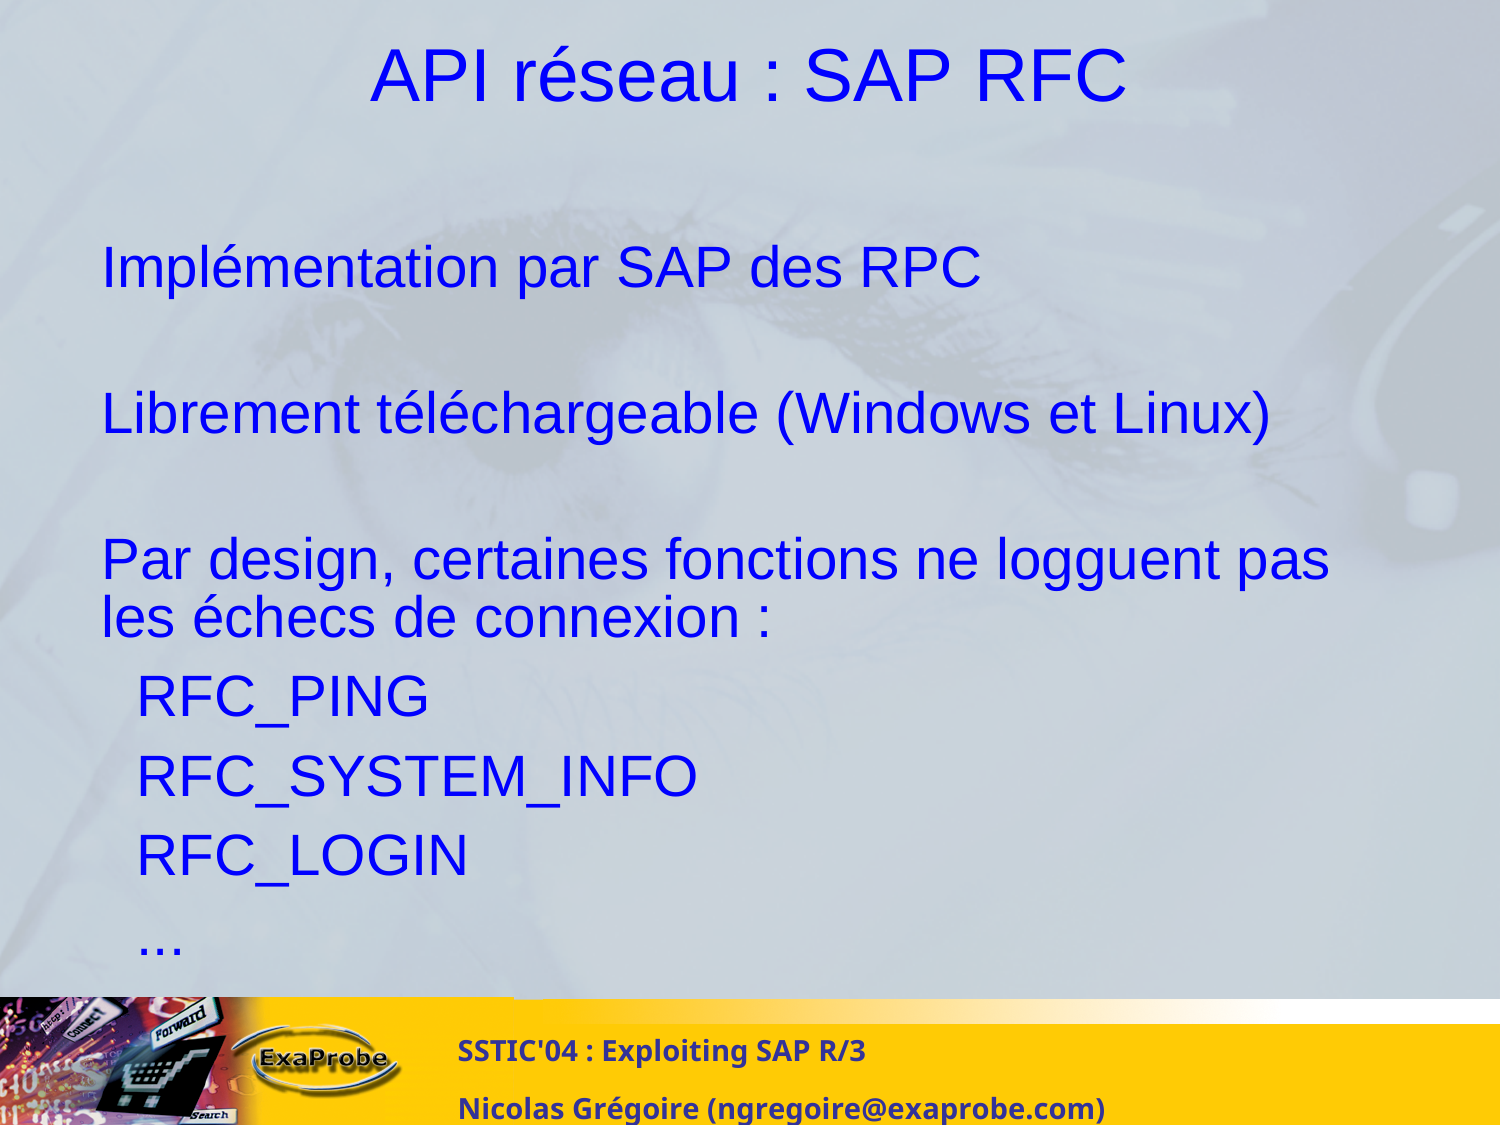

# API réseau : SAP RFC
Implémentation par SAP des RPC
Librement téléchargeable (Windows et Linux)
Par design, certaines fonctions ne logguent pas les échecs de connexion :
RFC_PING
RFC_SYSTEM_INFO
RFC_LOGIN
...